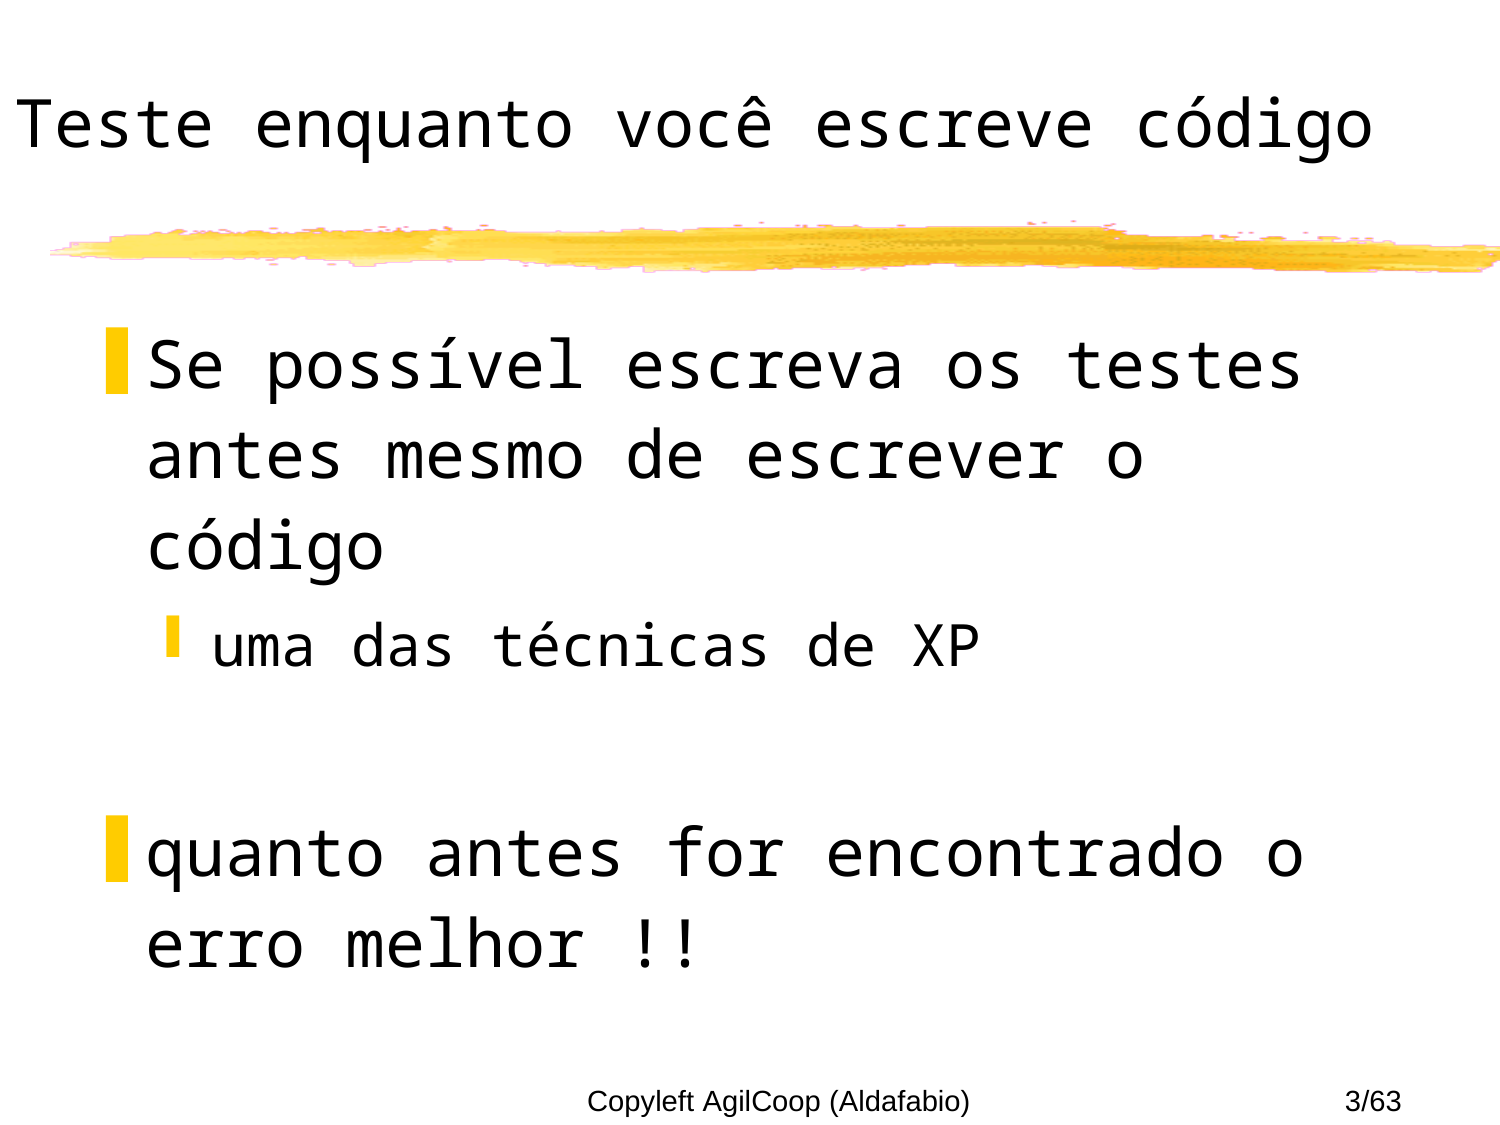

# Teste enquanto você escreve código
Se possível escreva os testes antes mesmo de escrever o código
uma das técnicas de XP
quanto antes for encontrado o erro melhor !!
3